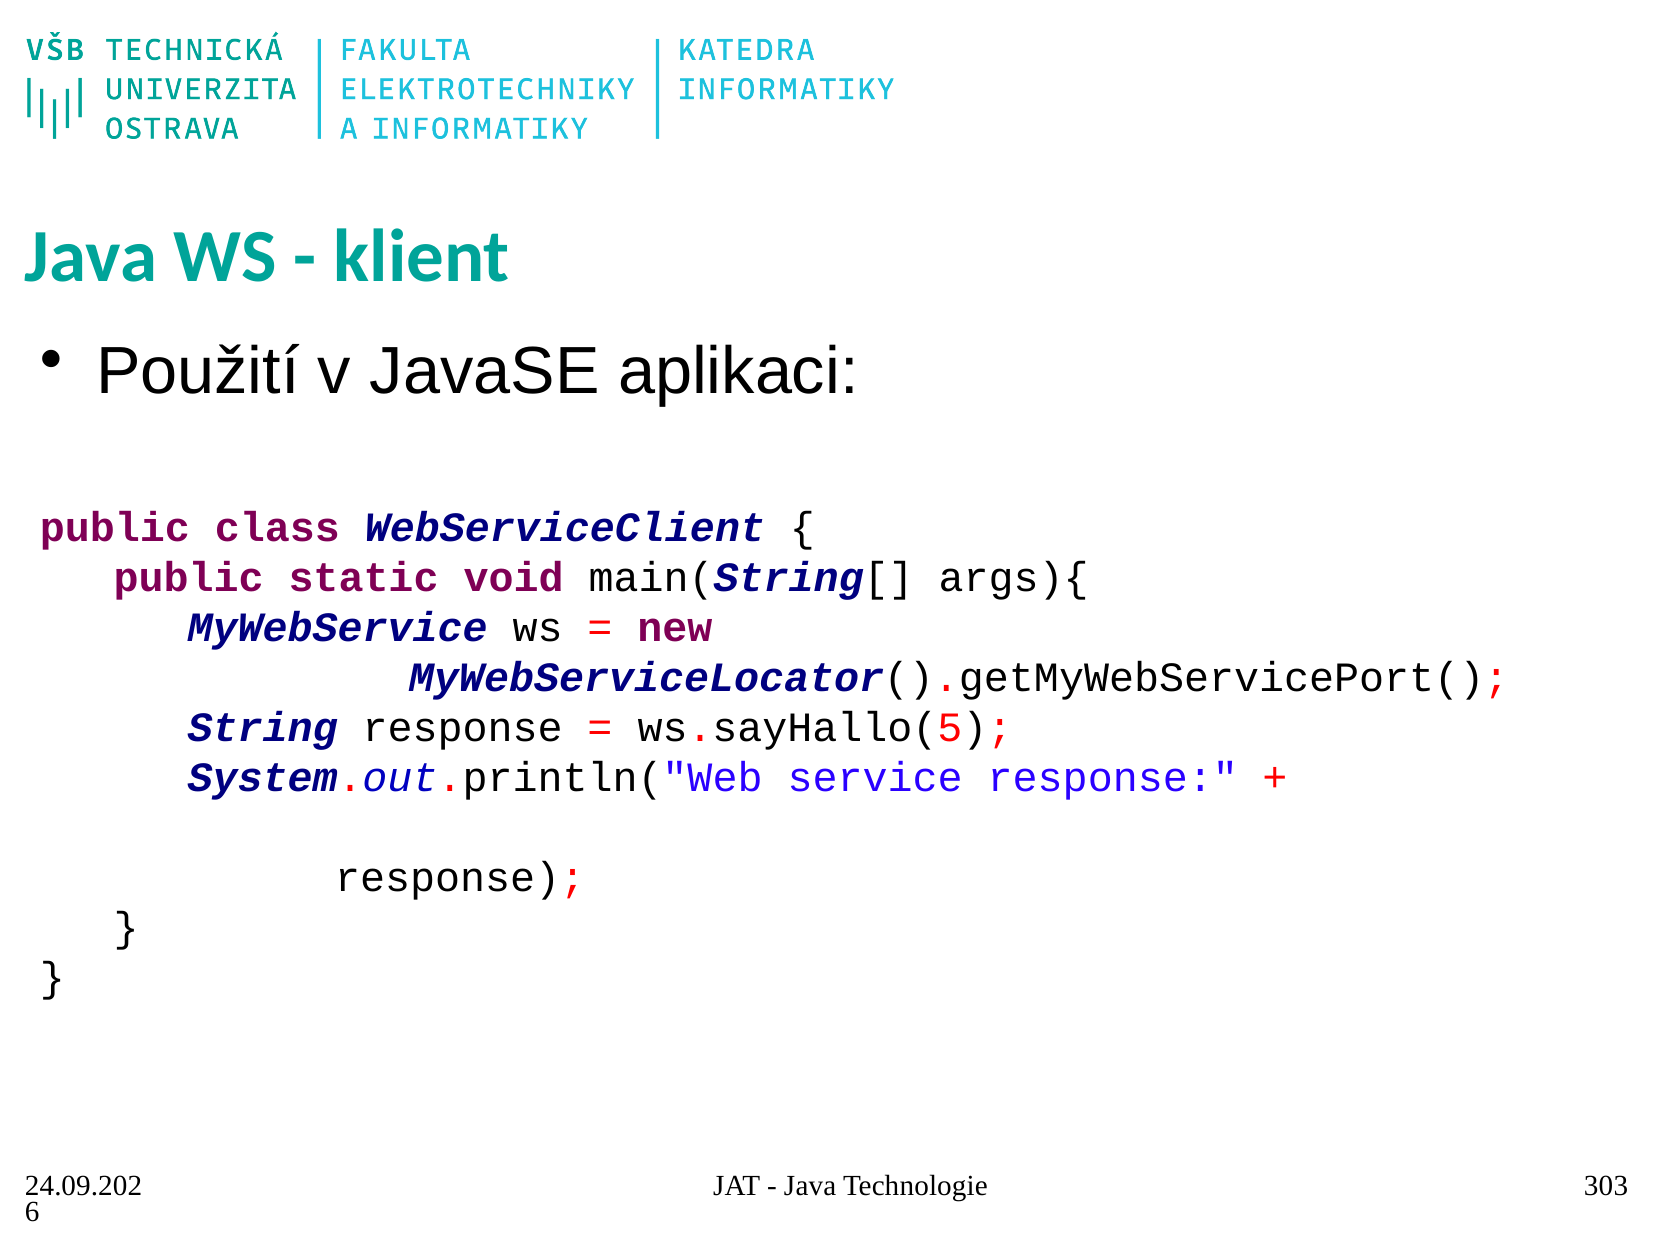

Java WS - klient
# Použití v JavaSE aplikaci:
public class WebServiceClient {
	public static void main(String[] args){
		MyWebService ws = new
					MyWebServiceLocator().getMyWebServicePort();
		String response = ws.sayHallo(5);
		System.out.println("Web service response:" +
																									response);
	}
}
JAT - Java Technologie
303